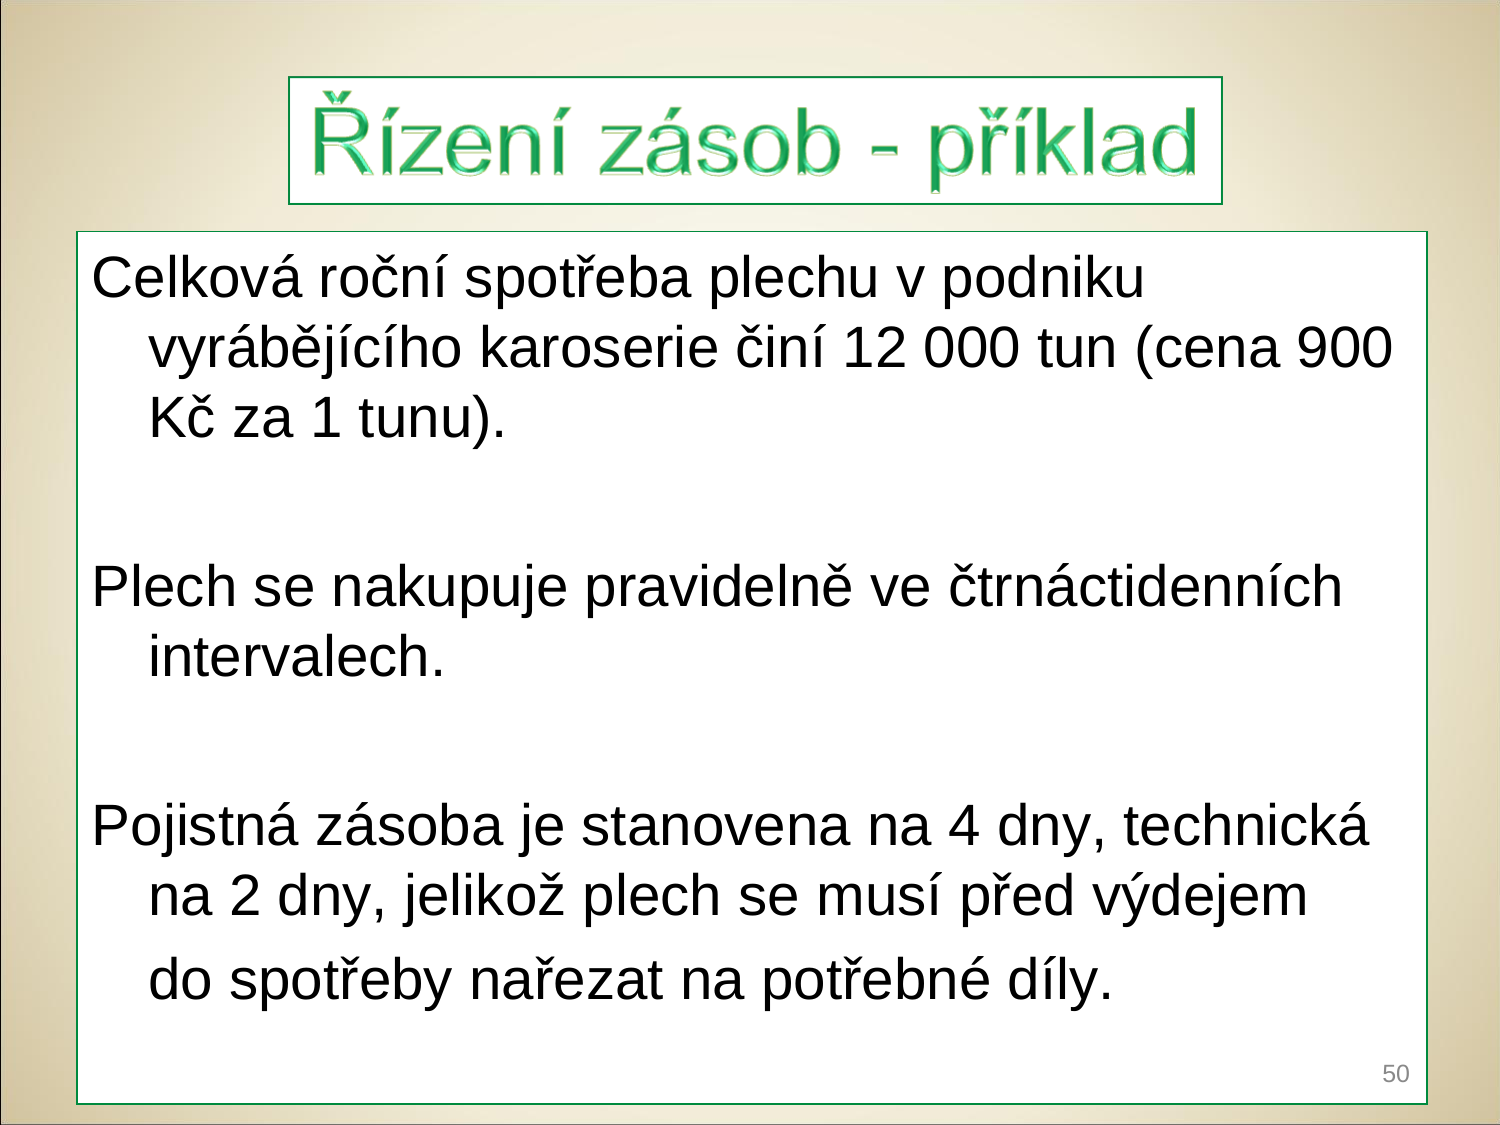

# Celková roční spotřeba plechu v podniku vyrábějícího karoserie činí 12 000 tun (cena 900 Kč za 1 tunu).
Plech se nakupuje pravidelně ve čtrnáctidenních intervalech.
Pojistná zásoba je stanovena na 4 dny, technická na 2 dny, jelikož plech se musí před výdejem
	do spotřeby nařezat na potřebné díly.